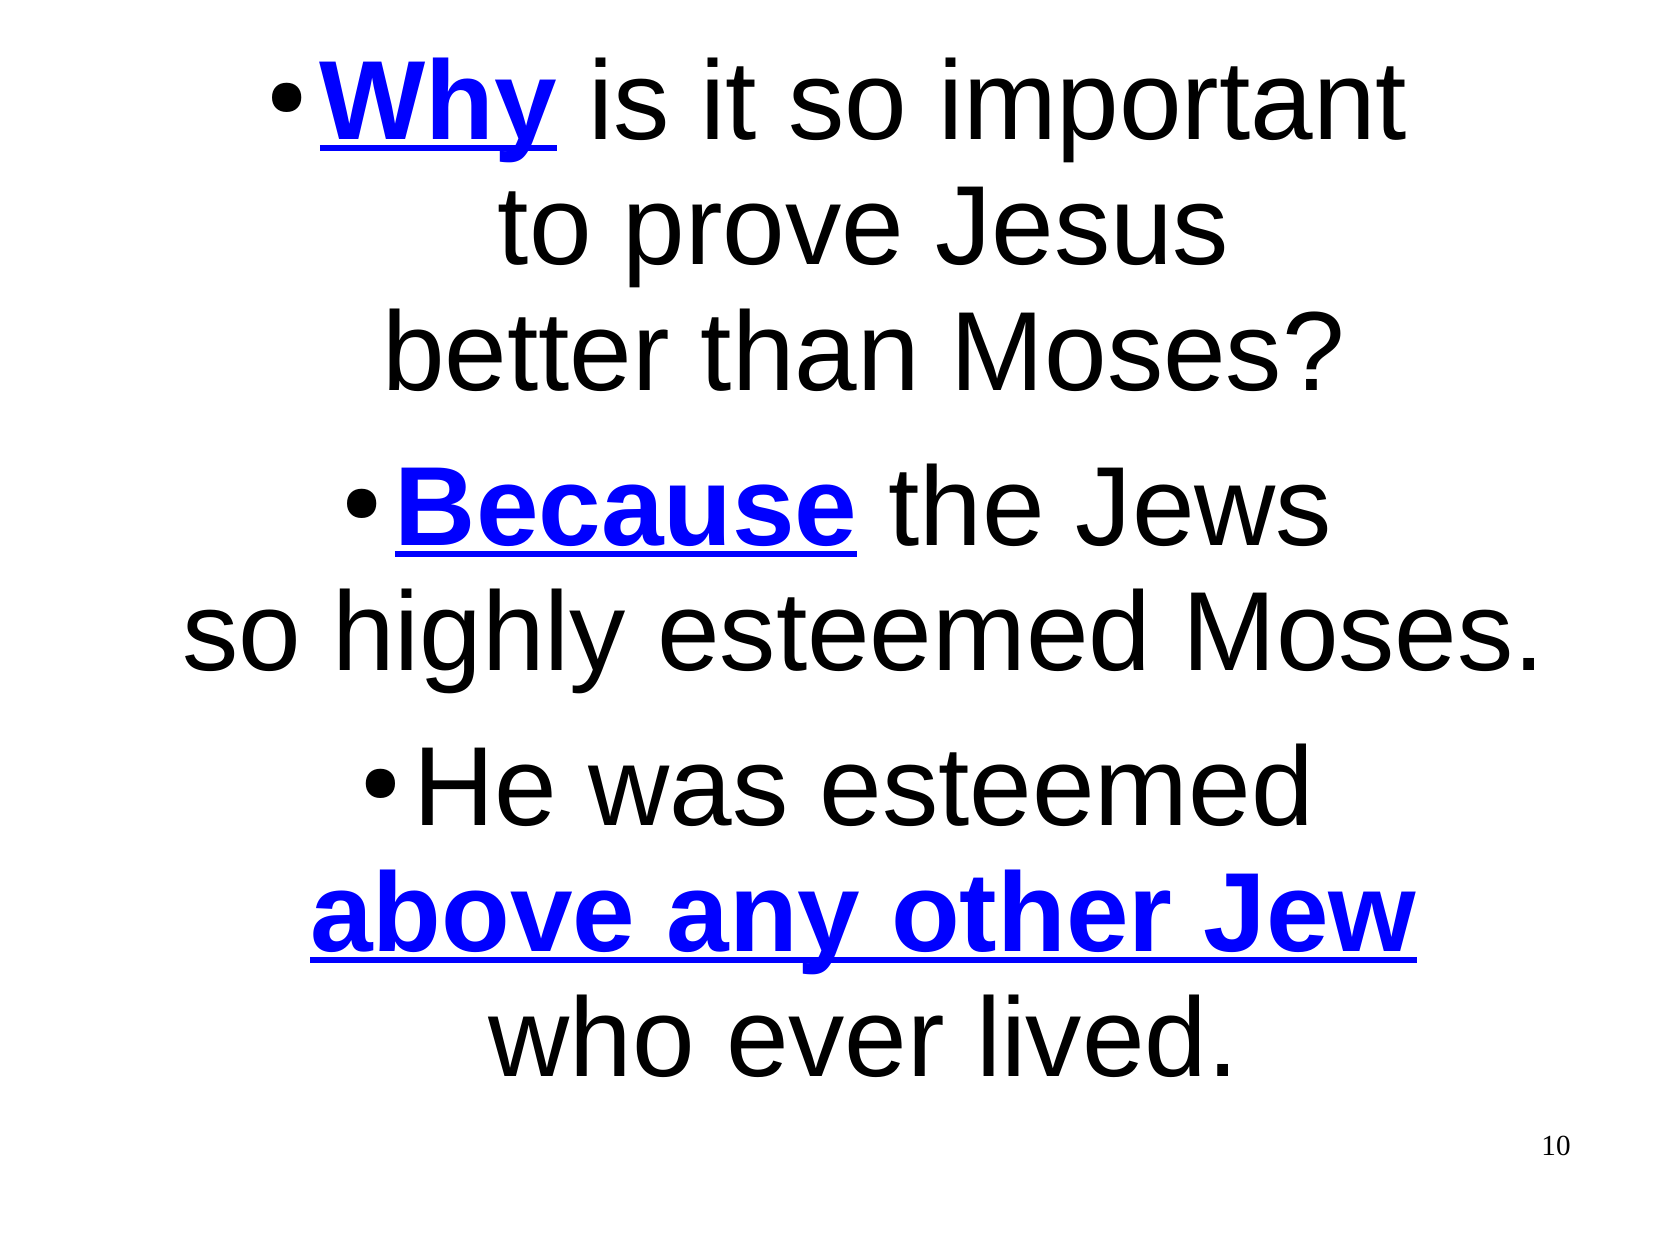

# Why is it so important to prove Jesus better than Moses?
Because the Jews
so highly esteemed Moses.
He was esteemed
above any other Jew
who ever lived.
10